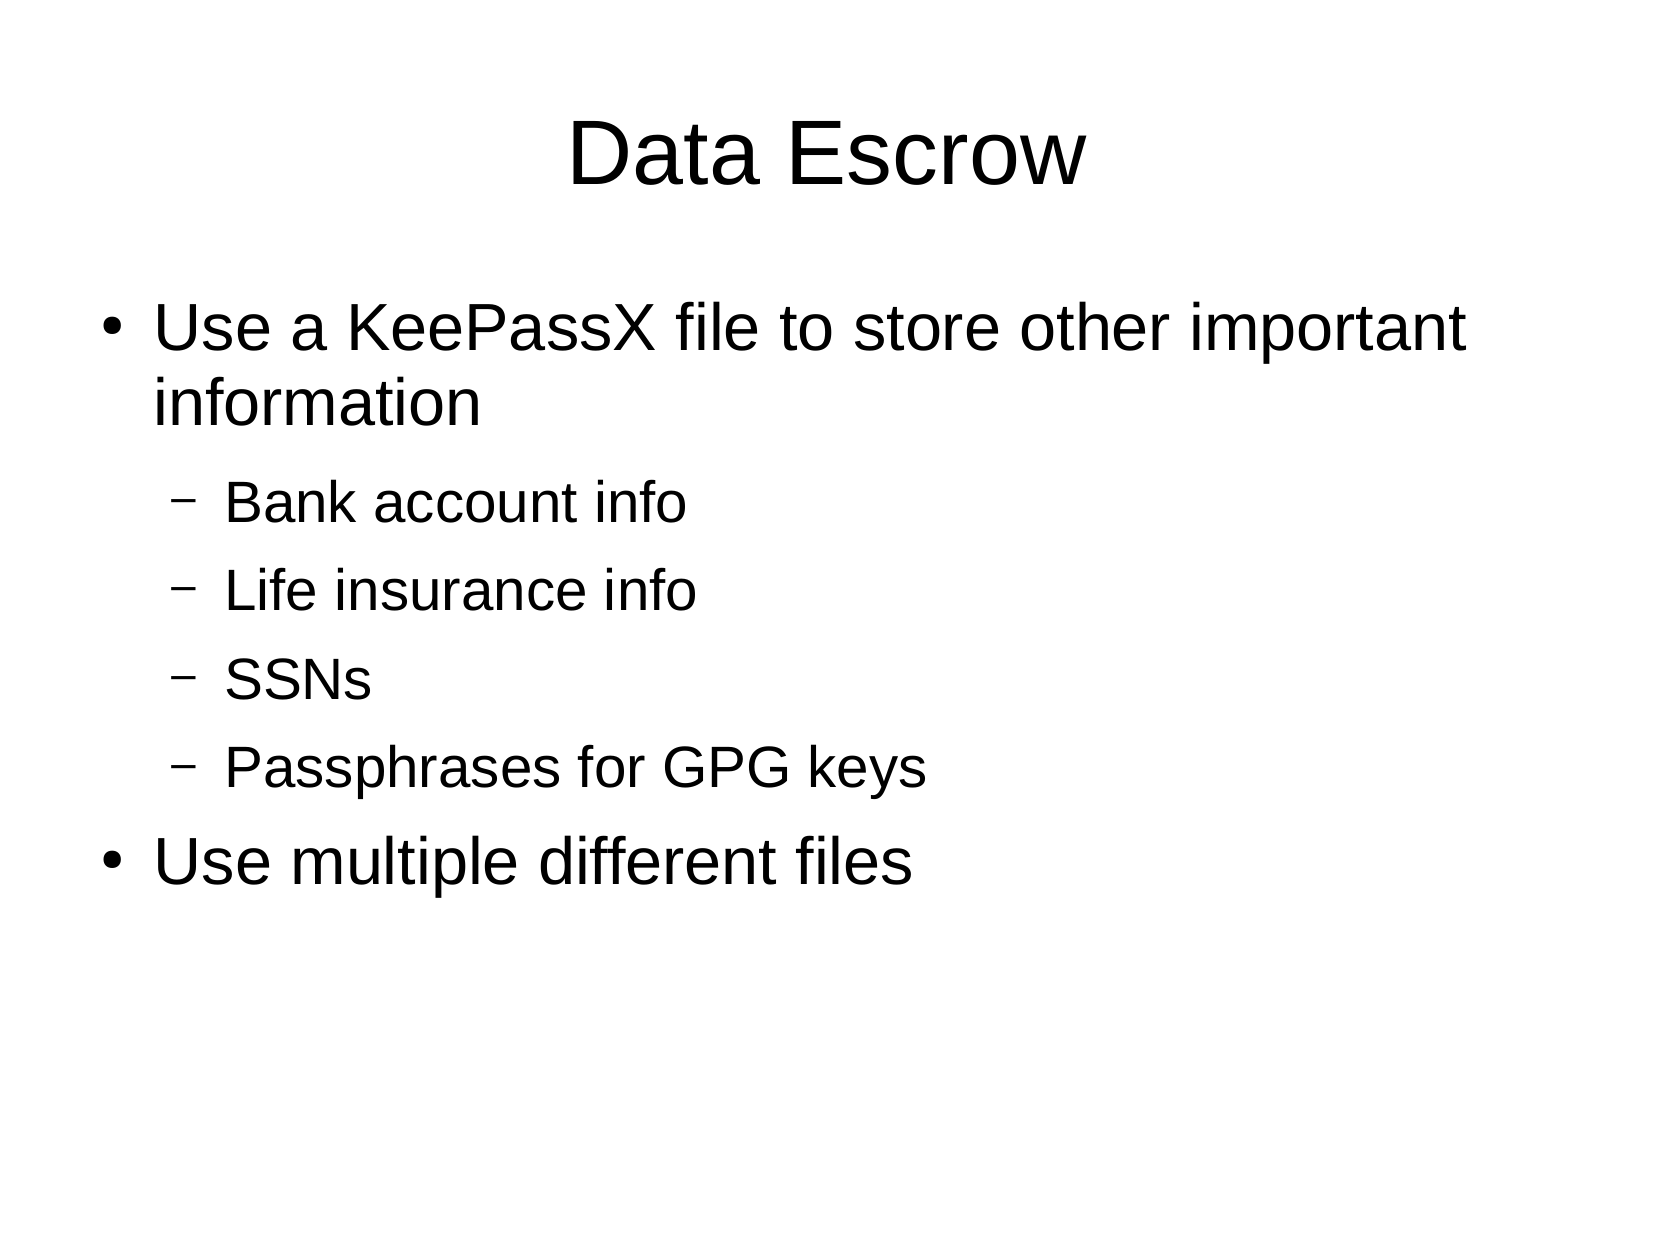

# Data Escrow
Use a KeePassX file to store other important information
Bank account info
Life insurance info
SSNs
Passphrases for GPG keys
Use multiple different files